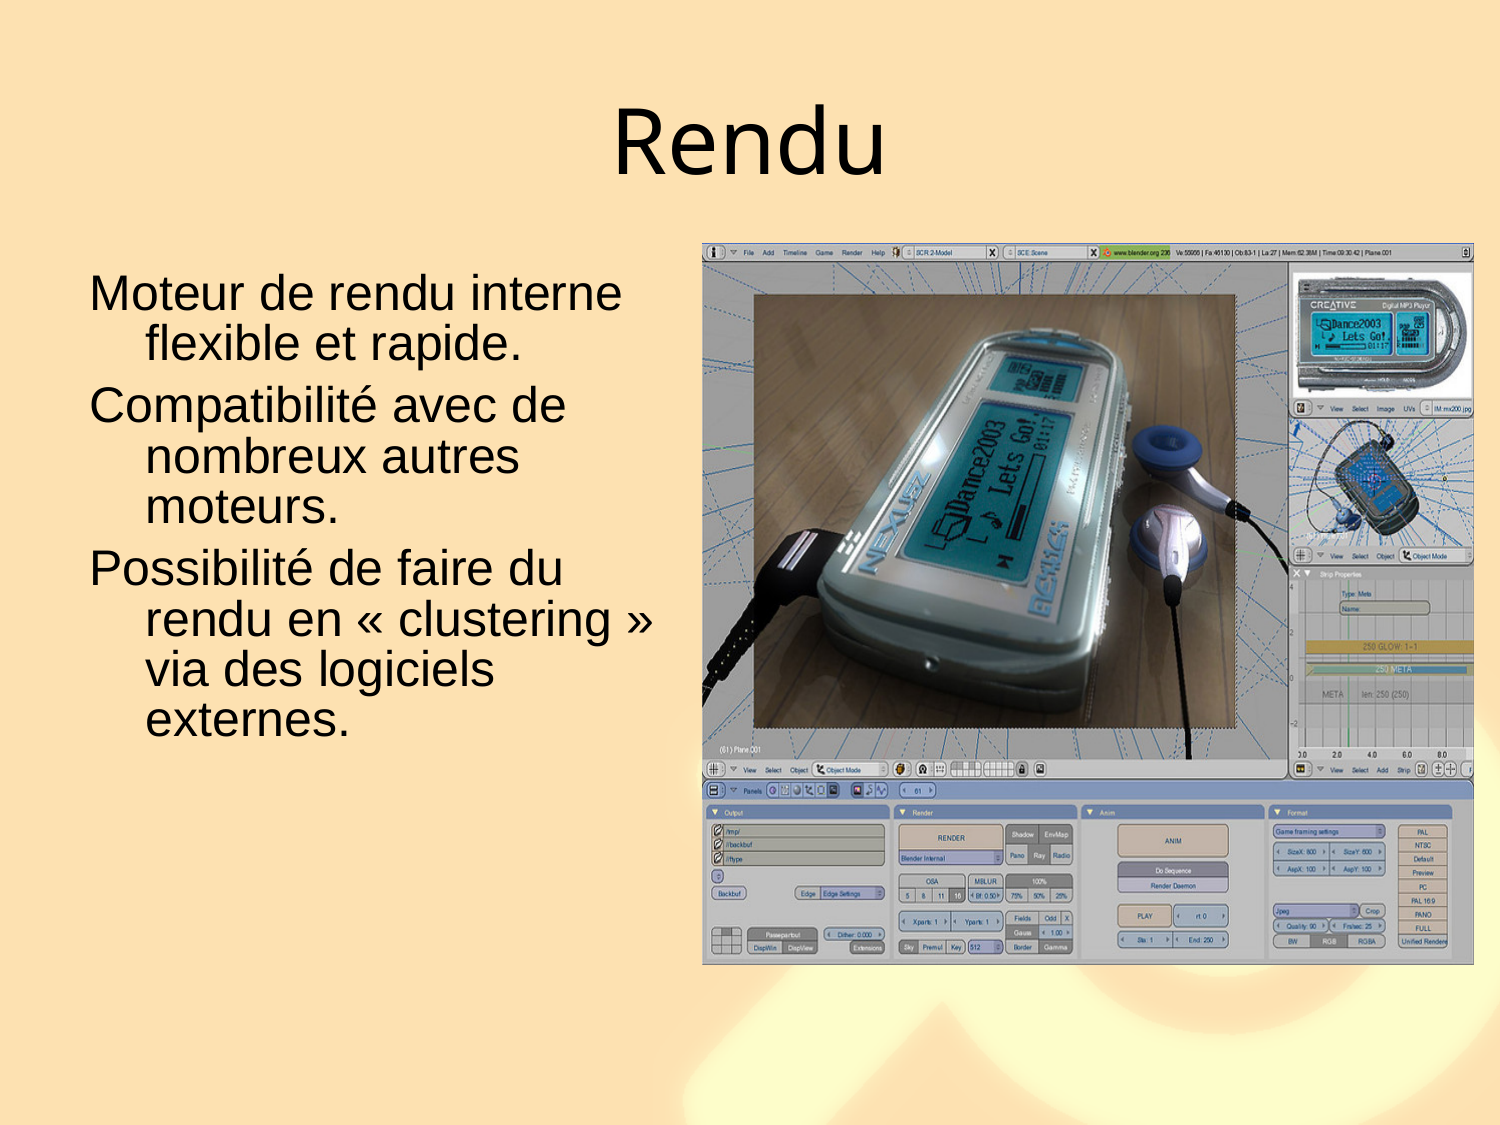

# Rendu
Moteur de rendu interne flexible et rapide.
Compatibilité avec de nombreux autres moteurs.
Possibilité de faire du rendu en « clustering » via des logiciels externes.